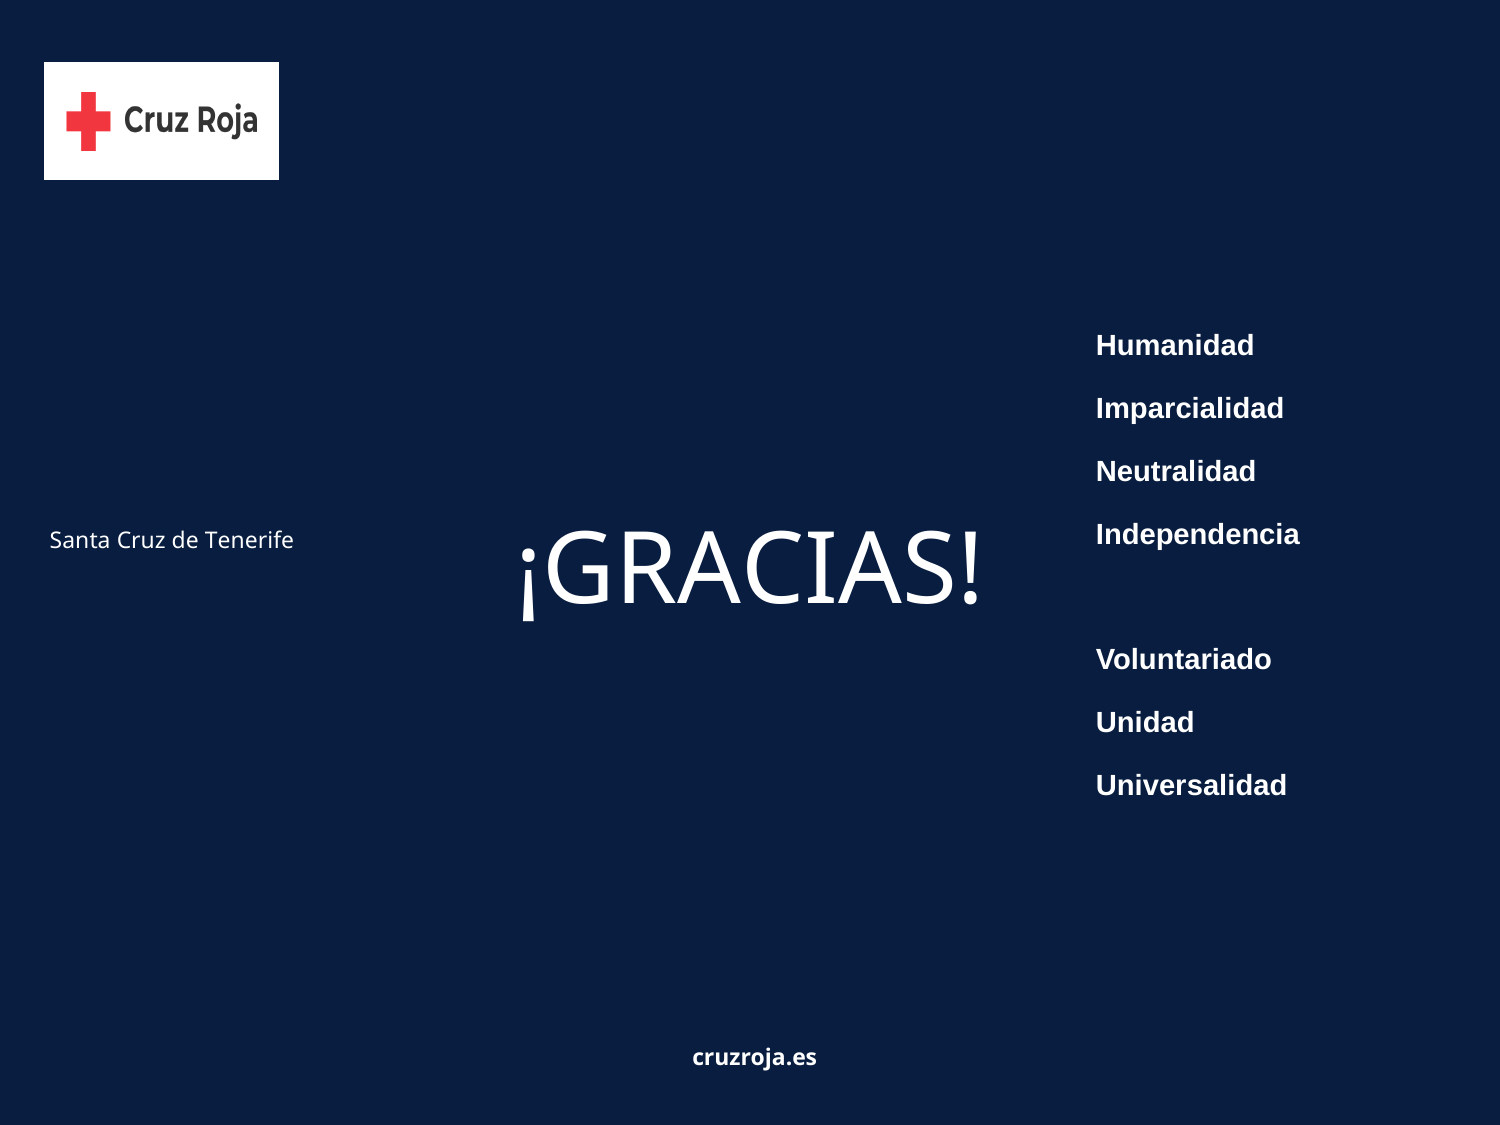

Humanidad
Imparcialidad
Neutralidad
Independencia
Voluntariado
Unidad
Universalidad
# ¡GRACIAS!
Santa Cruz de Tenerife